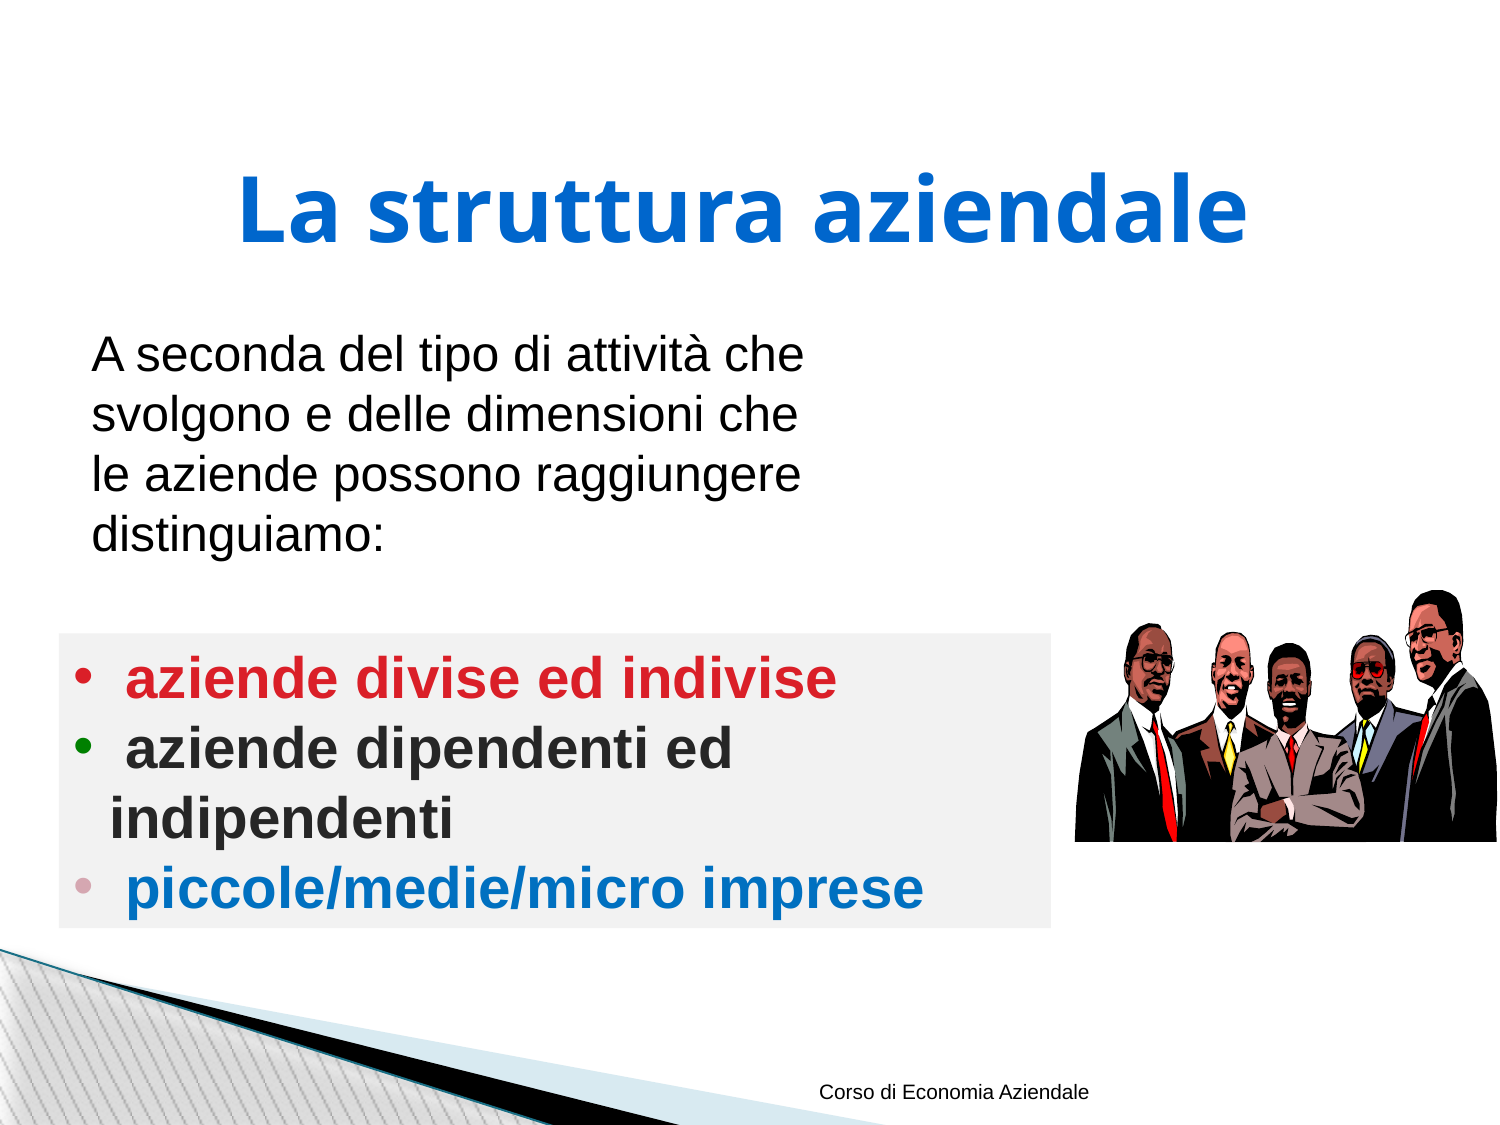

La struttura aziendale
A seconda del tipo di attività che svolgono e delle dimensioni che le aziende possono raggiungere distinguiamo:
 aziende divise ed indivise
 aziende dipendenti ed indipendenti
 piccole/medie/micro imprese
Corso di Economia Aziendale